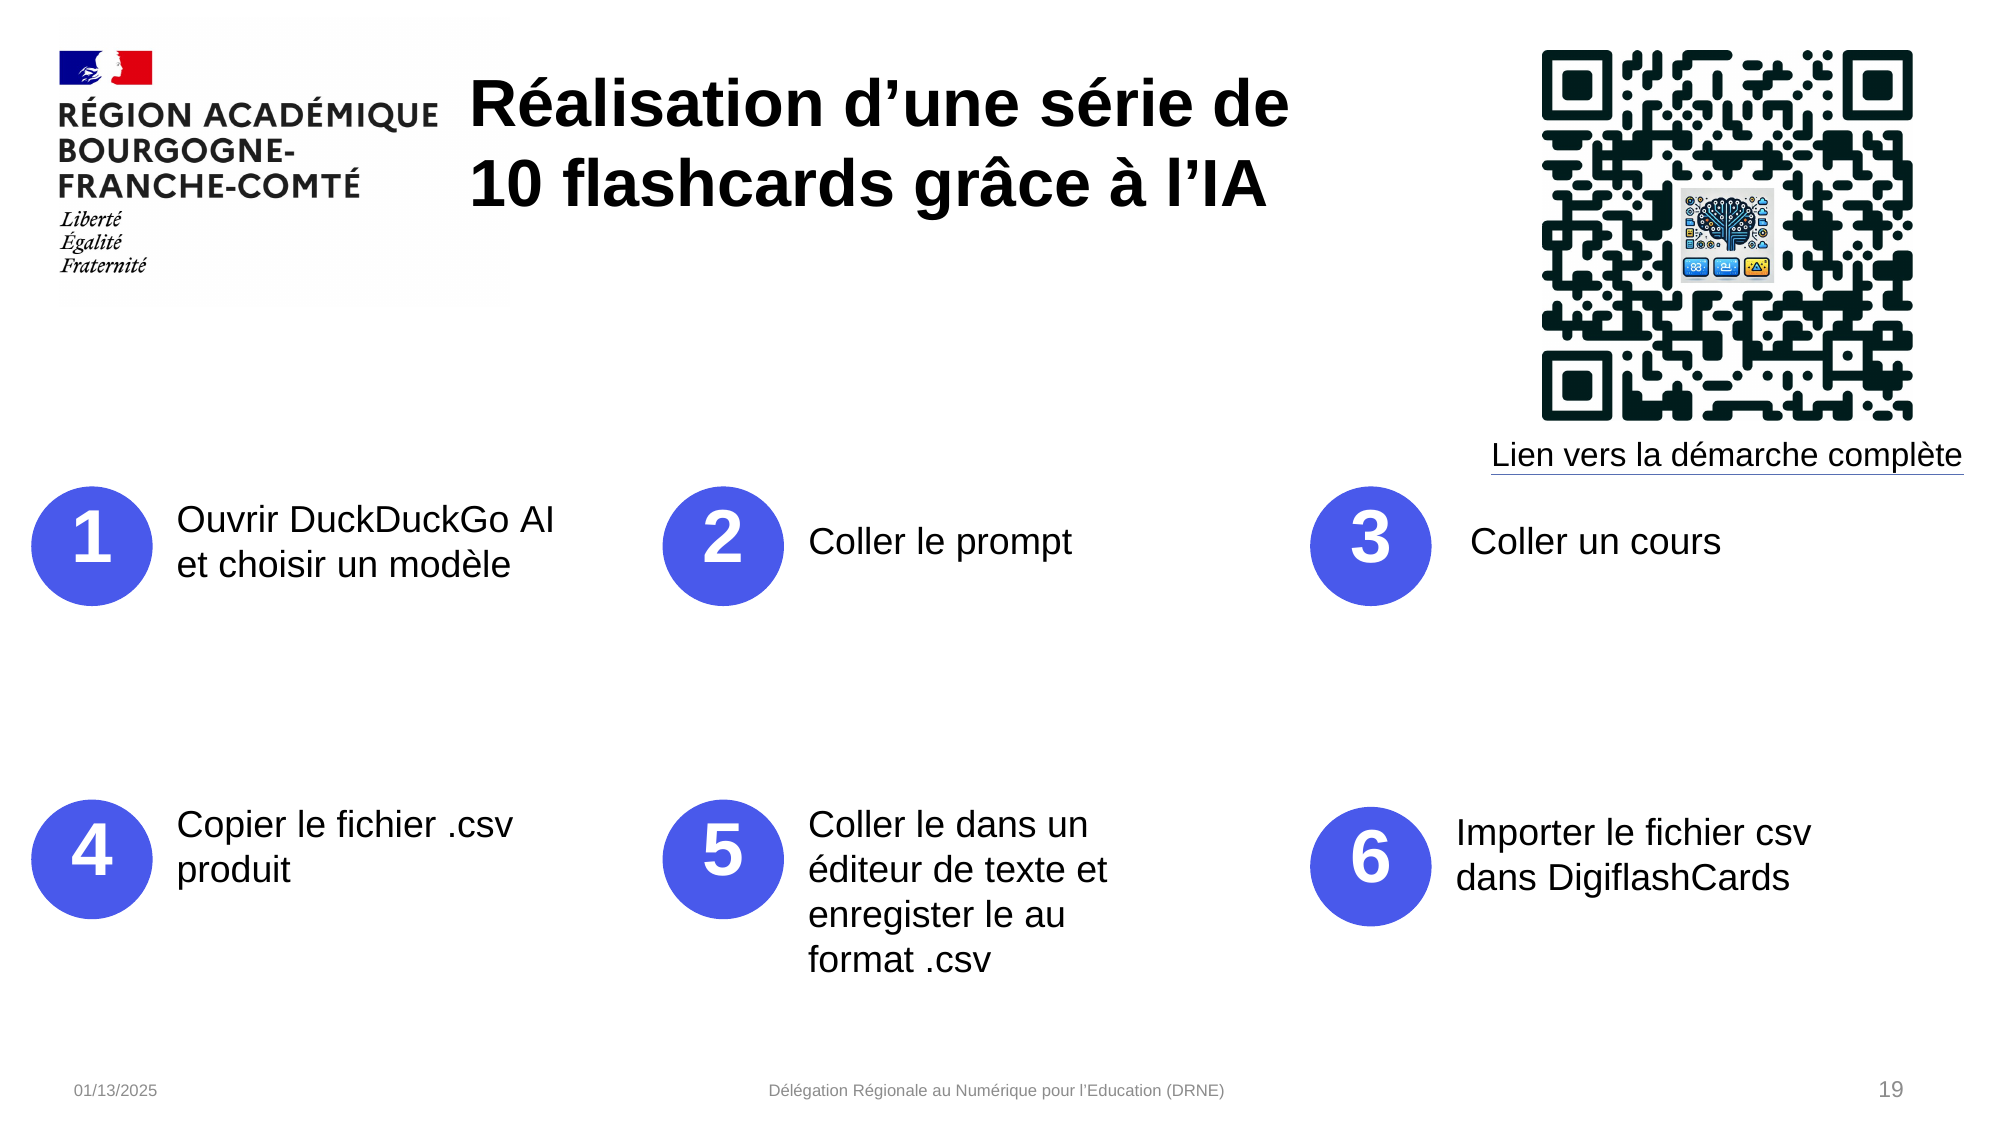

Réalisation d’une série de
10 flashcards grâce à l’IA
Lien vers la démarche complète
1
2
3
Ouvrir DuckDuckGo AI
Coller le prompt
Coller un cours
et choisir un modèle
Copier le fichier .csv
Coller le dans un
4
5
Importer le fichier csv
6
produit
éditeur de texte et
dans DigiflashCards
enregister le au
format .csv
19
01/13/2025
Délégation Régionale au Numérique pour l’Education (DRNE)